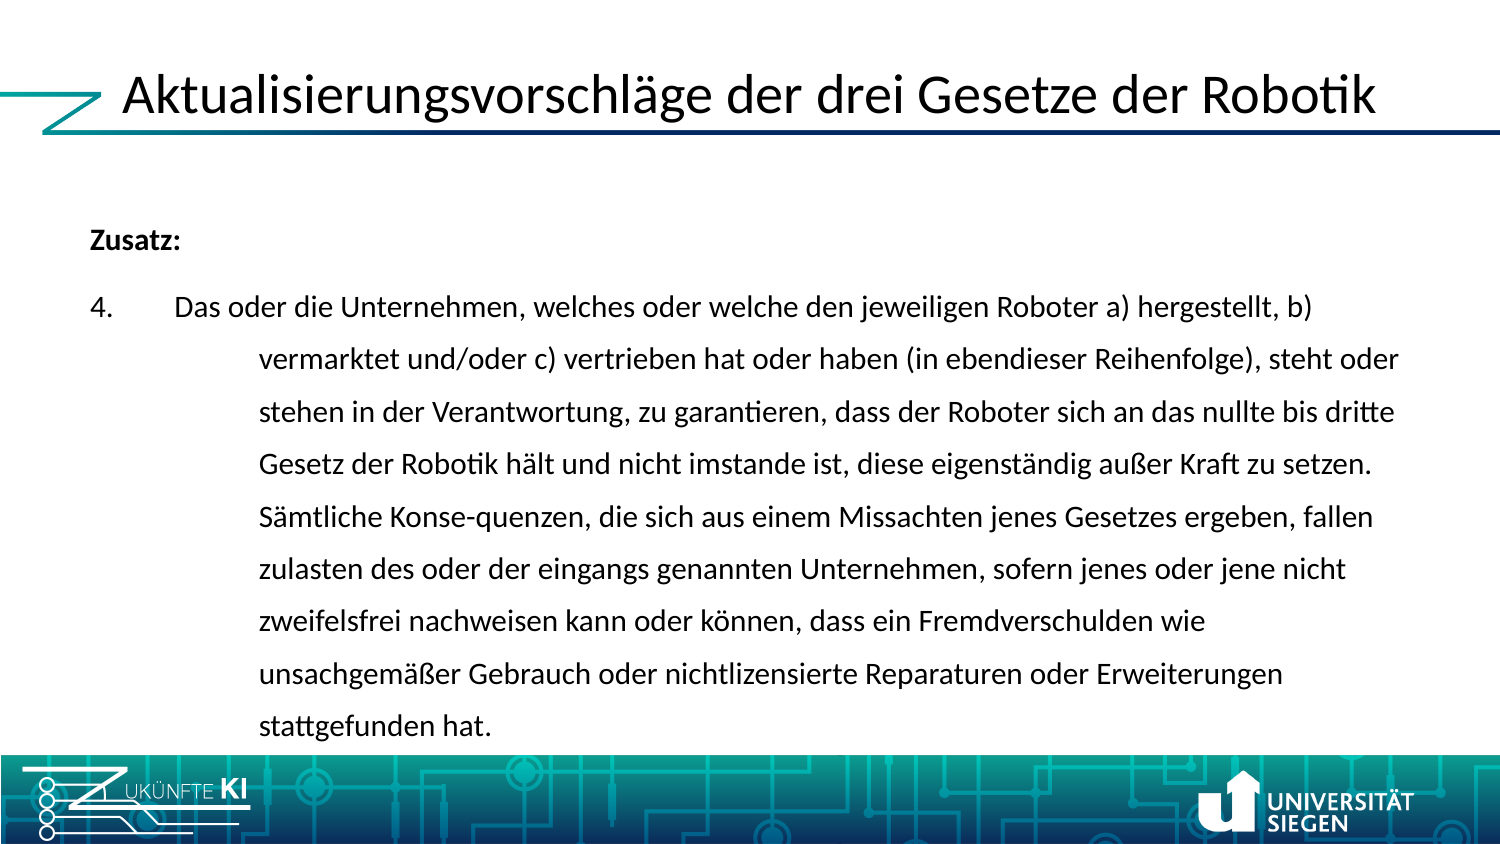

# Aktualisierungsvorschläge der drei Gesetze der Robotik
Zusatz:
Das oder die Unternehmen, welches oder welche den jeweiligen Roboter a) hergestellt, b) vermarktet und/oder c) vertrieben hat oder haben (in ebendieser Reihenfolge), steht oder stehen in der Verantwortung, zu garantieren, dass der Roboter sich an das nullte bis dritte Gesetz der Robotik hält und nicht imstande ist, diese eigenständig außer Kraft zu setzen. Sämtliche Konse-quenzen, die sich aus einem Missachten jenes Gesetzes ergeben, fallen zulasten des oder der eingangs genannten Unternehmen, sofern jenes oder jene nicht zweifelsfrei nachweisen kann oder können, dass ein Fremdverschulden wie unsachgemäßer Gebrauch oder nichtlizensierte Reparaturen oder Erweiterungen stattgefunden hat.